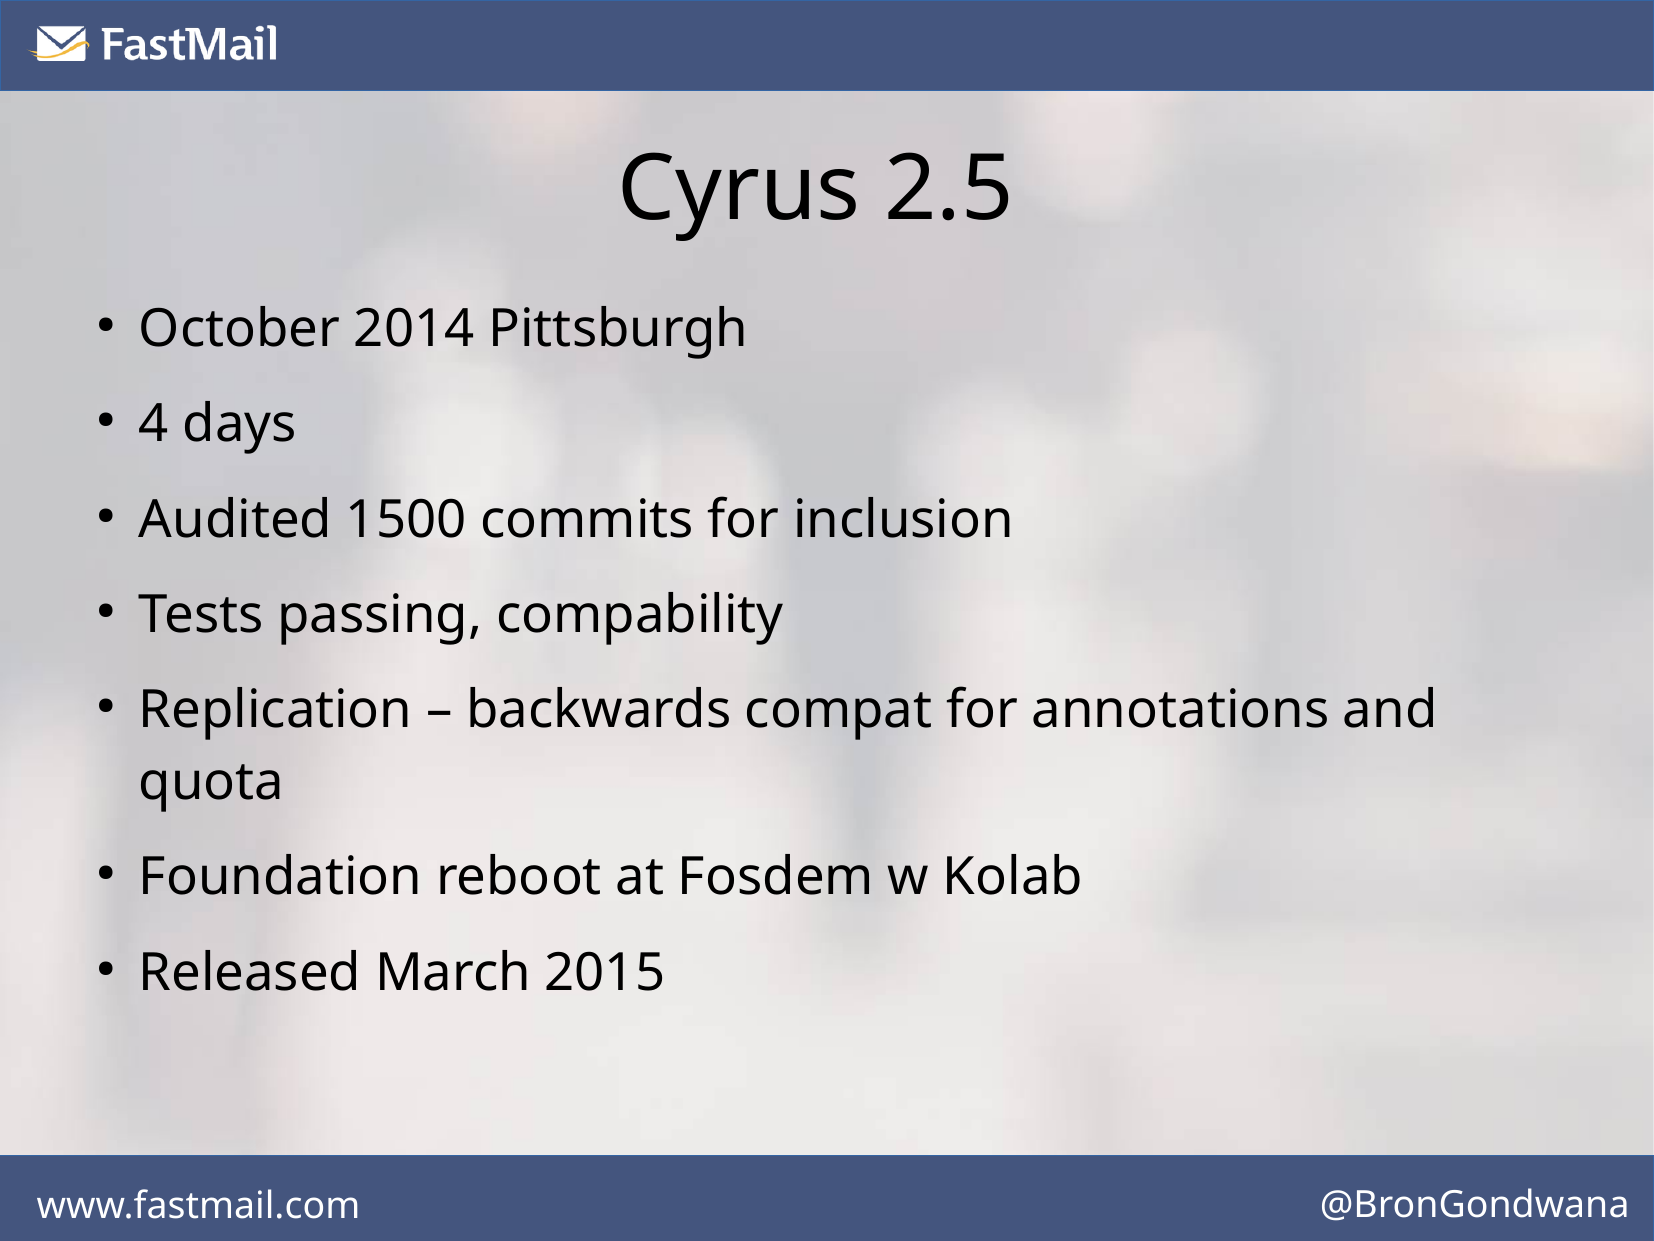

# Cyrus 2.5
October 2014 Pittsburgh
4 days
Audited 1500 commits for inclusion
Tests passing, compability
Replication – backwards compat for annotations and quota
Foundation reboot at Fosdem w Kolab
Released March 2015